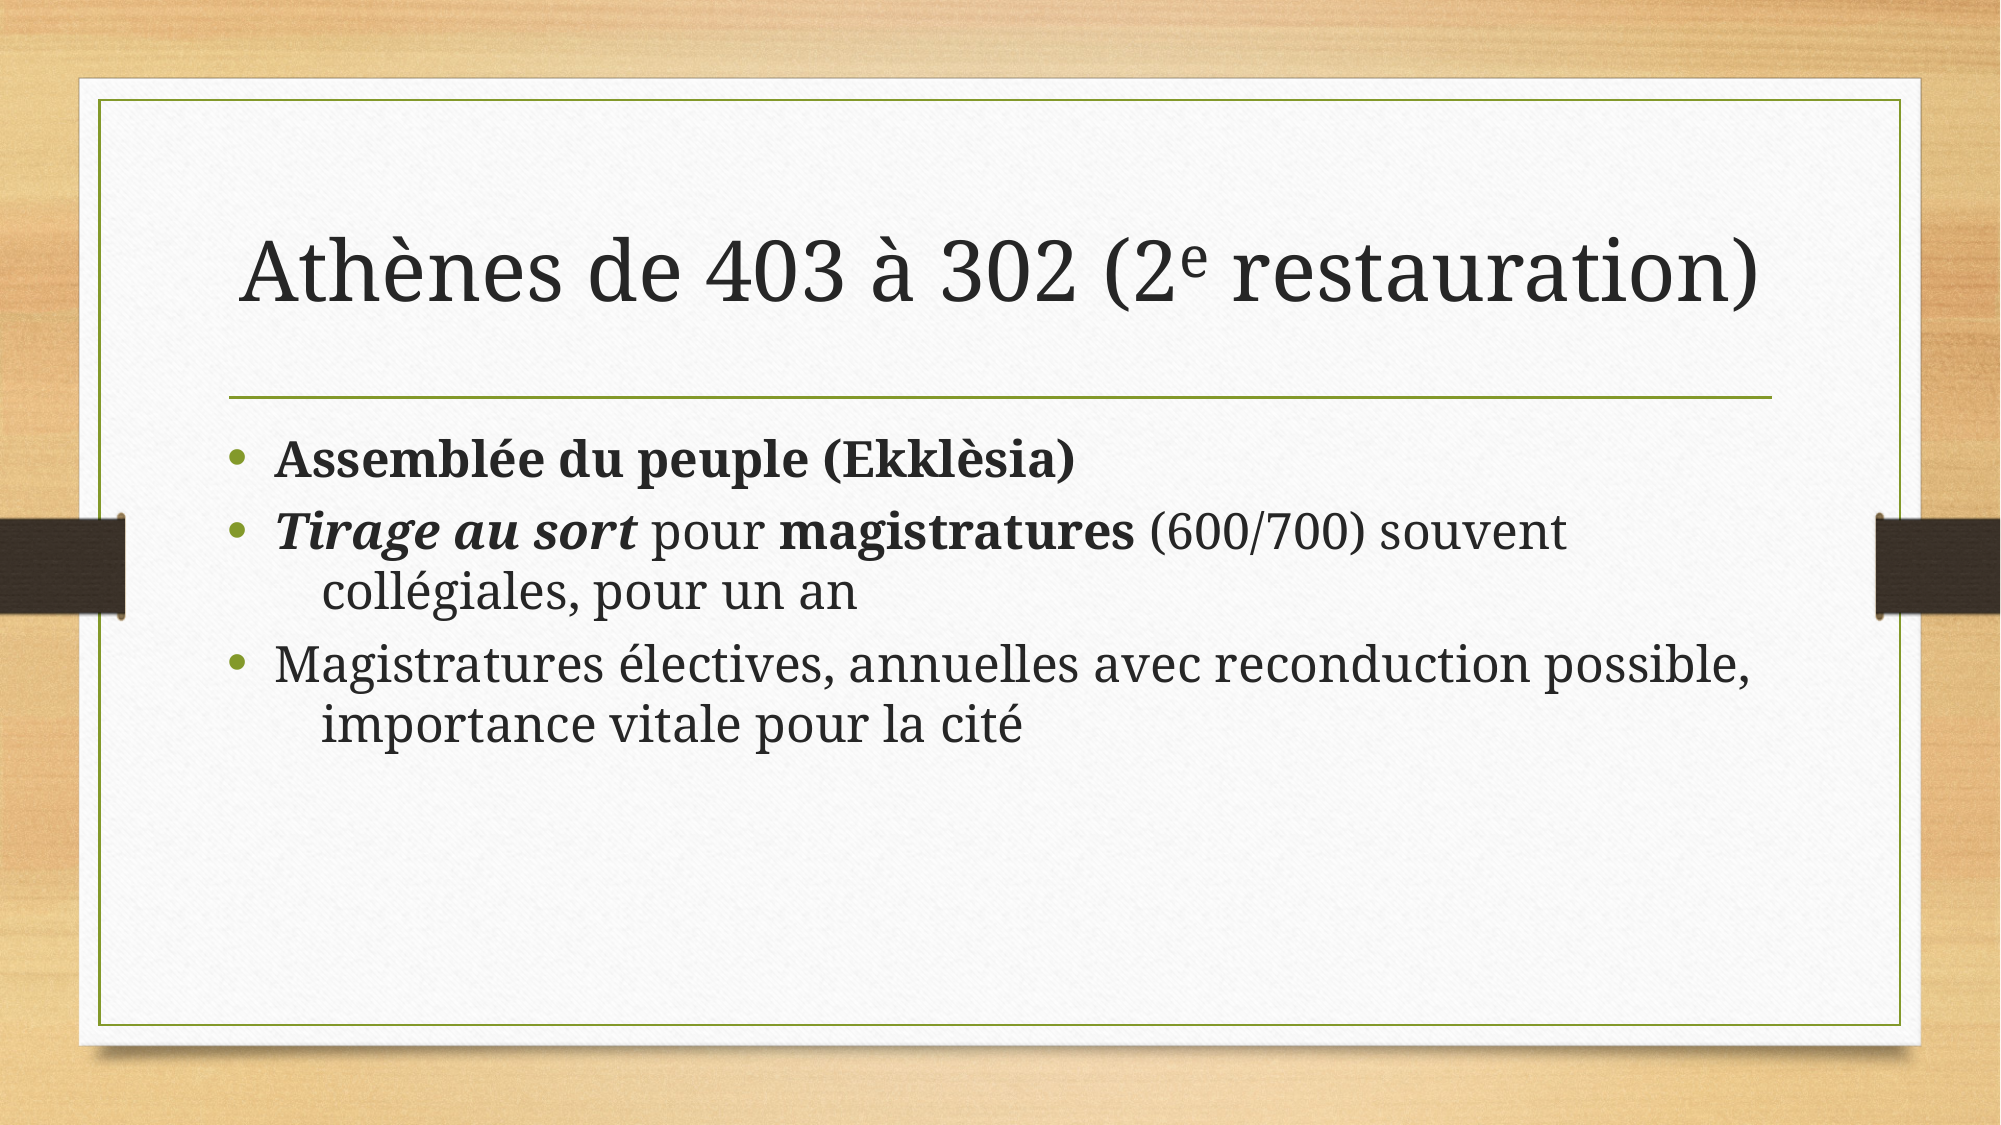

# Athènes de 403 à 302 (2e restauration)
Assemblée du peuple (Ekklèsia)
Tirage au sort pour magistratures (600/700) souvent collégiales, pour un an
Magistratures électives, annuelles avec reconduction possible, importance vitale pour la cité